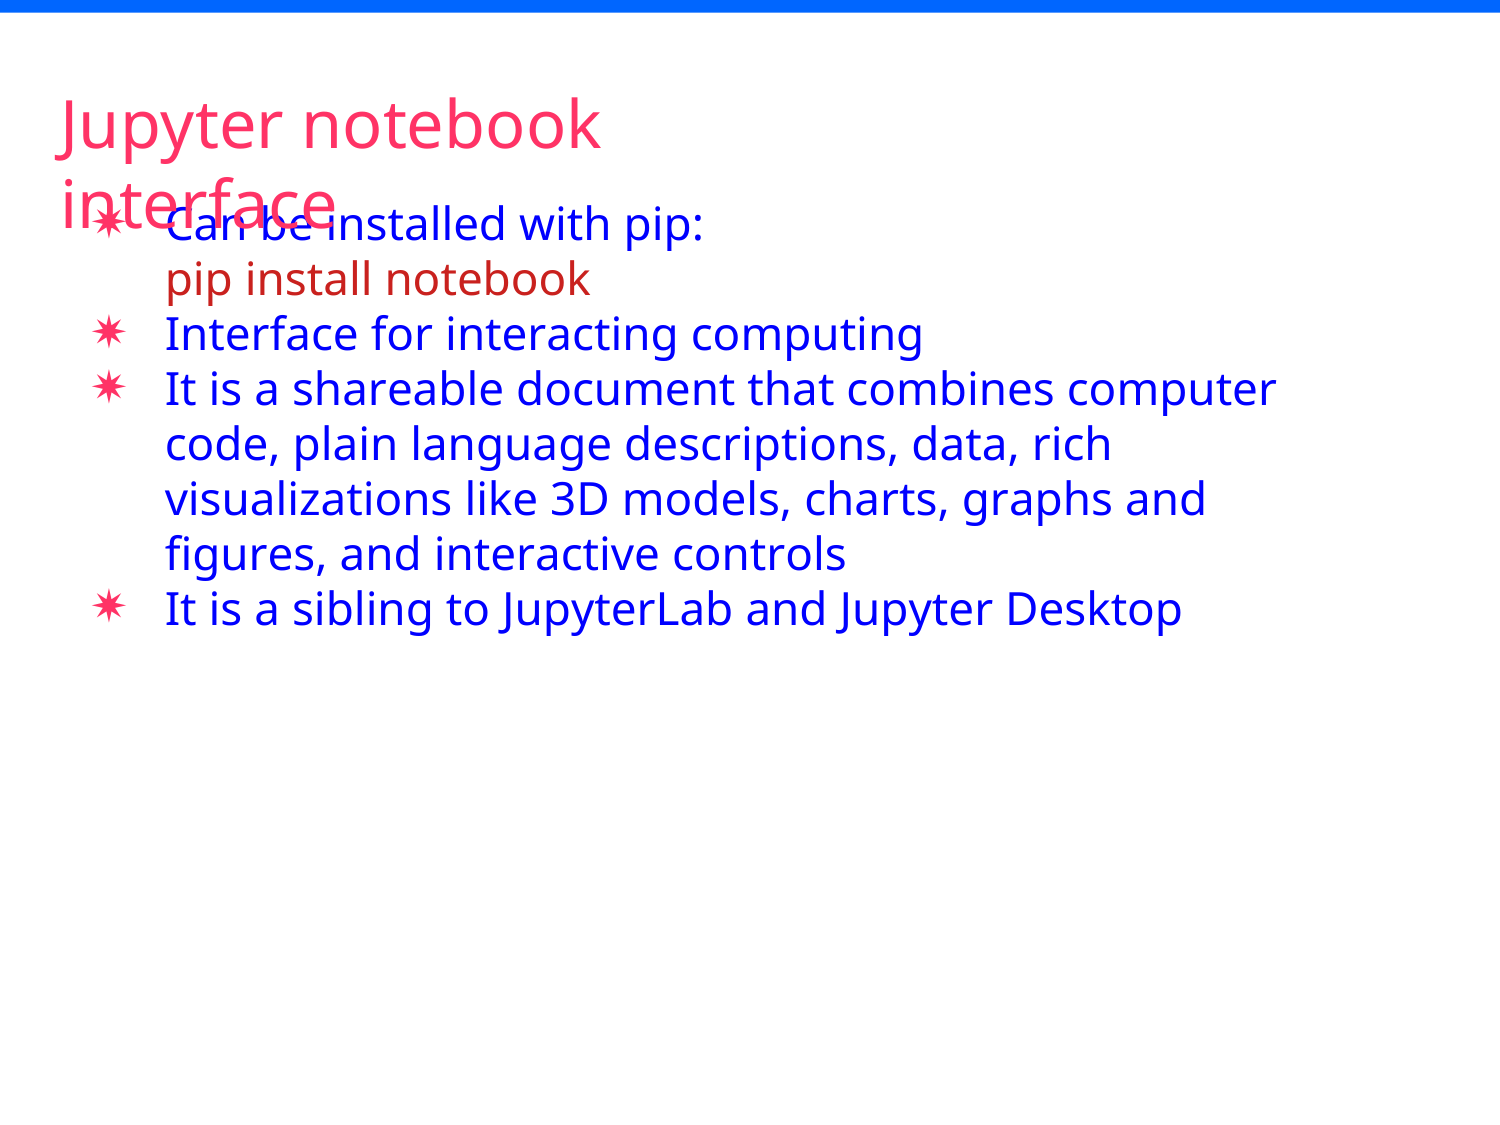

Jupyter notebook interface
Can be installed with pip:
pip install notebook
Interface for interacting computing
It is a shareable document that combines computer code, plain language descriptions, data, rich visualizations like 3D models, charts, graphs and figures, and interactive controls
It is a sibling to JupyterLab and Jupyter Desktop
3